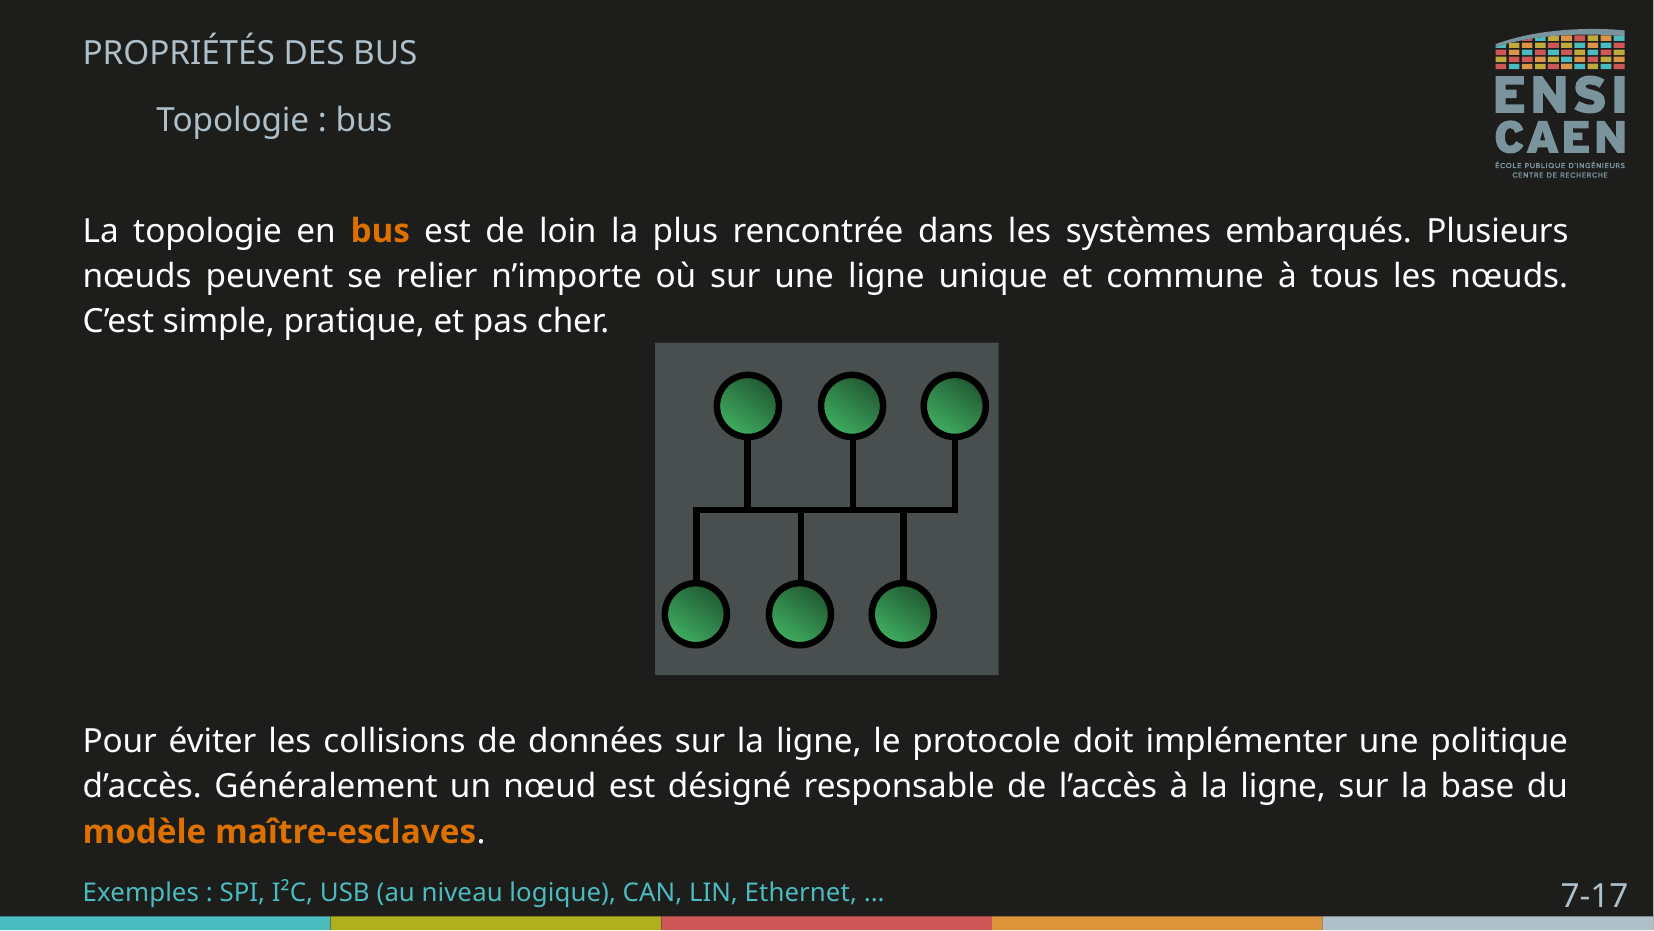

# PROPRIÉTÉS DES BUS Topologie : bus
La topologie en bus est de loin la plus rencontrée dans les systèmes embarqués. Plusieurs nœuds peuvent se relier n’importe où sur une ligne unique et commune à tous les nœuds. C’est simple, pratique, et pas cher.
Pour éviter les collisions de données sur la ligne, le protocole doit implémenter une politique d’accès. Généralement un nœud est désigné responsable de l’accès à la ligne, sur la base du modèle maître-esclaves.
Exemples : SPI, I²C, USB (au niveau logique), CAN, LIN, Ethernet, ...